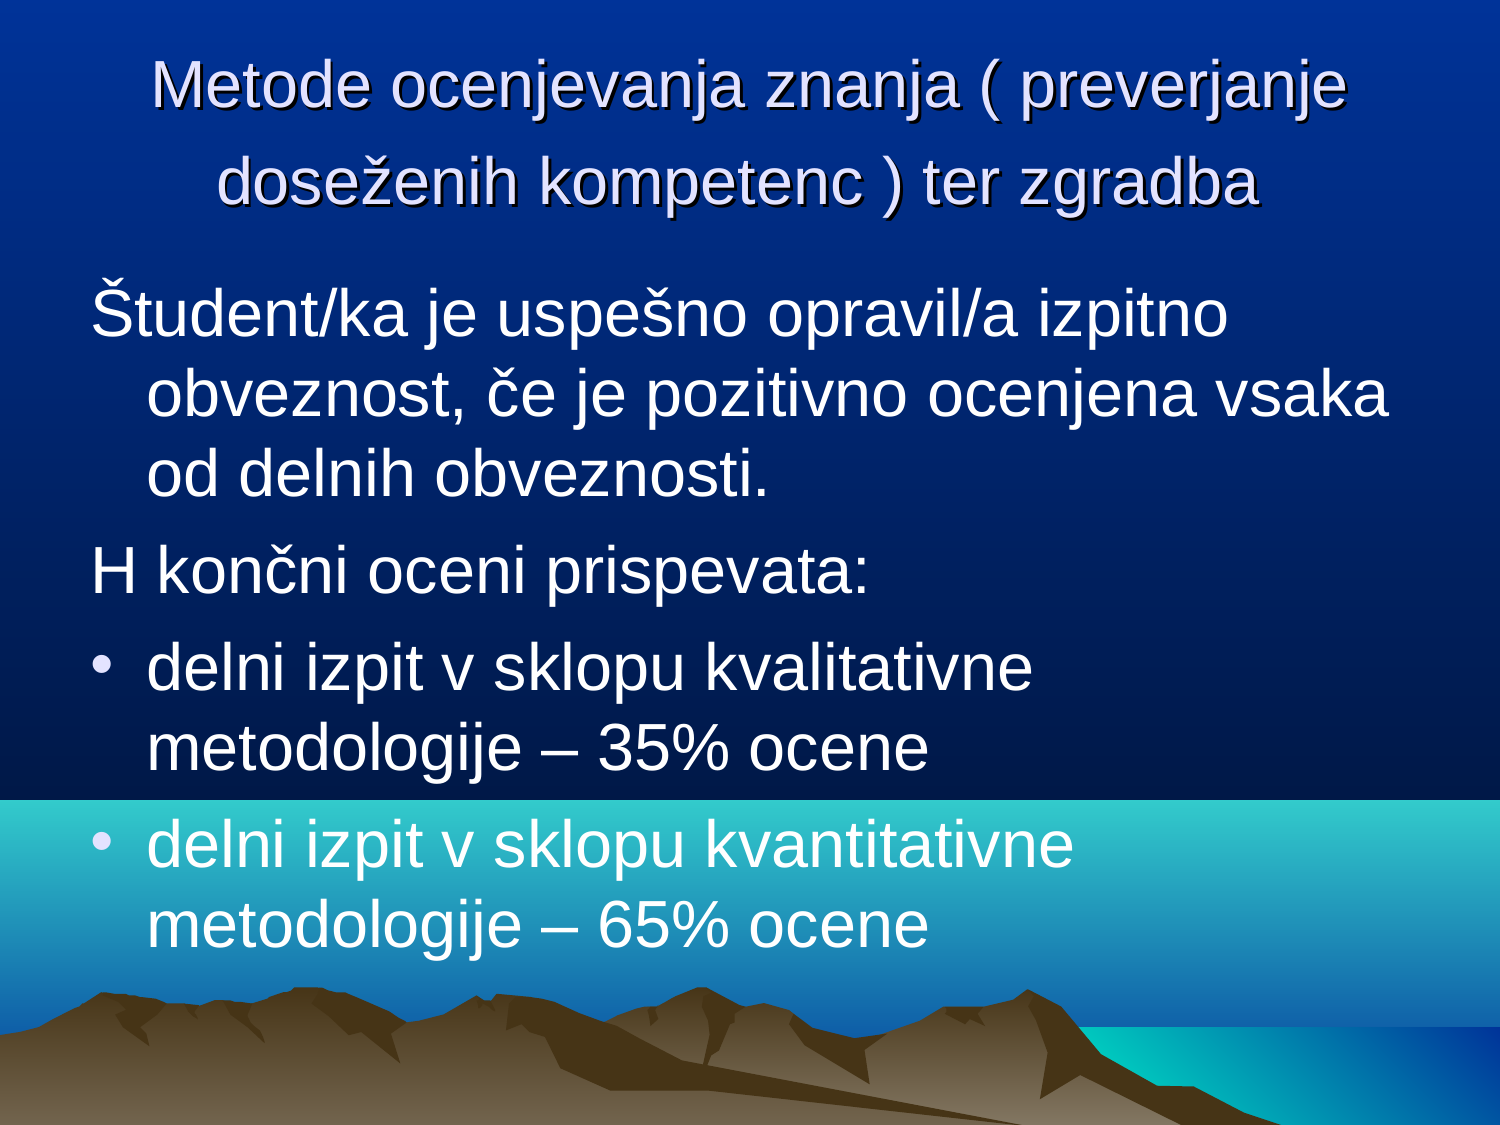

# Metode ocenjevanja znanja ( preverjanje doseženih kompetenc ) ter zgradba
Študent/ka je uspešno opravil/a izpitno obveznost, če je pozitivno ocenjena vsaka od delnih obveznosti.
H končni oceni prispevata:
delni izpit v sklopu kvalitativne metodologije – 35% ocene
delni izpit v sklopu kvantitativne metodologije – 65% ocene